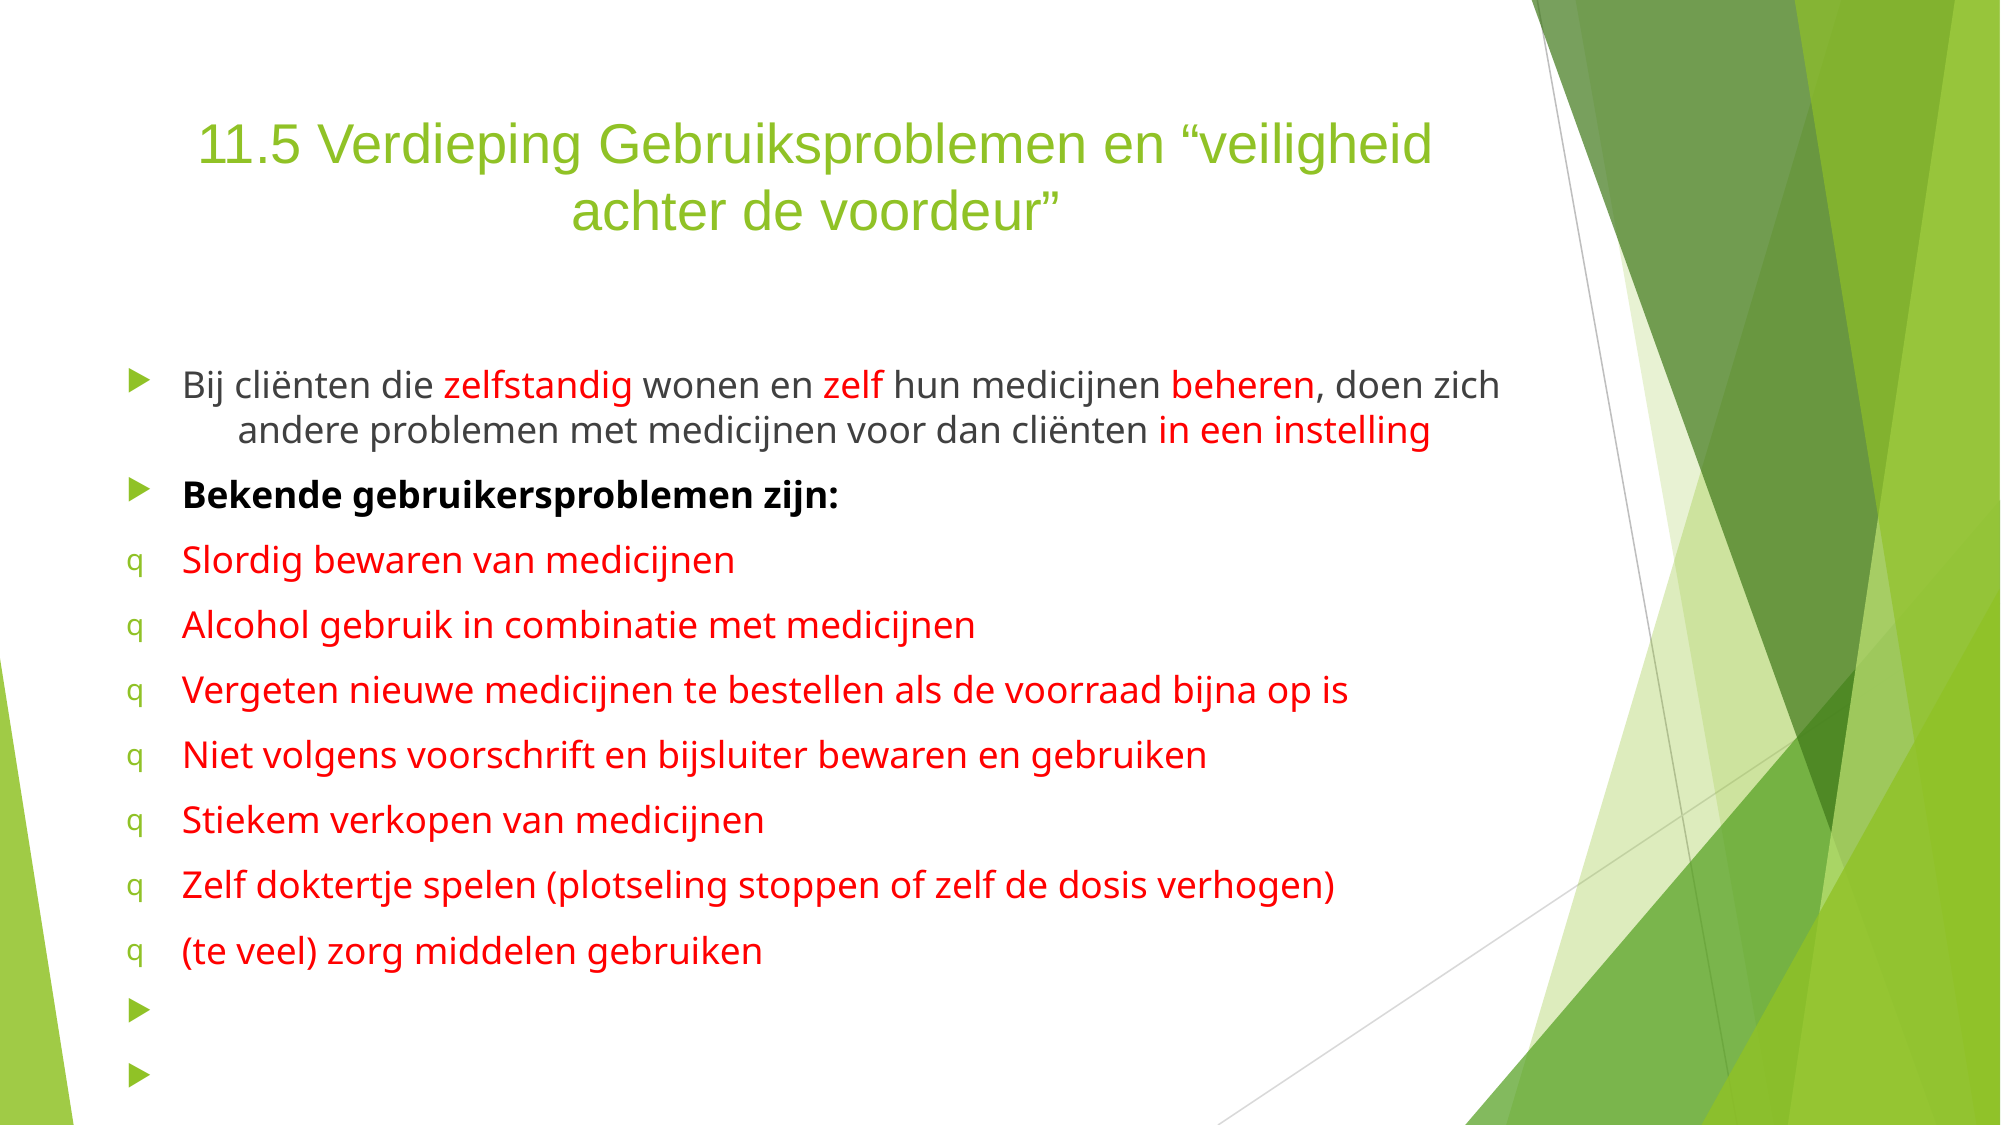

# 11.5 Verdieping Gebruiksproblemen en “veiligheid achter de voordeur”
Bij cliënten die zelfstandig wonen en zelf hun medicijnen beheren, doen zich andere problemen met medicijnen voor dan cliënten in een instelling
Bekende gebruikersproblemen zijn:
Slordig bewaren van medicijnen
Alcohol gebruik in combinatie met medicijnen
Vergeten nieuwe medicijnen te bestellen als de voorraad bijna op is
Niet volgens voorschrift en bijsluiter bewaren en gebruiken
Stiekem verkopen van medicijnen
Zelf doktertje spelen (plotseling stoppen of zelf de dosis verhogen)
(te veel) zorg middelen gebruiken